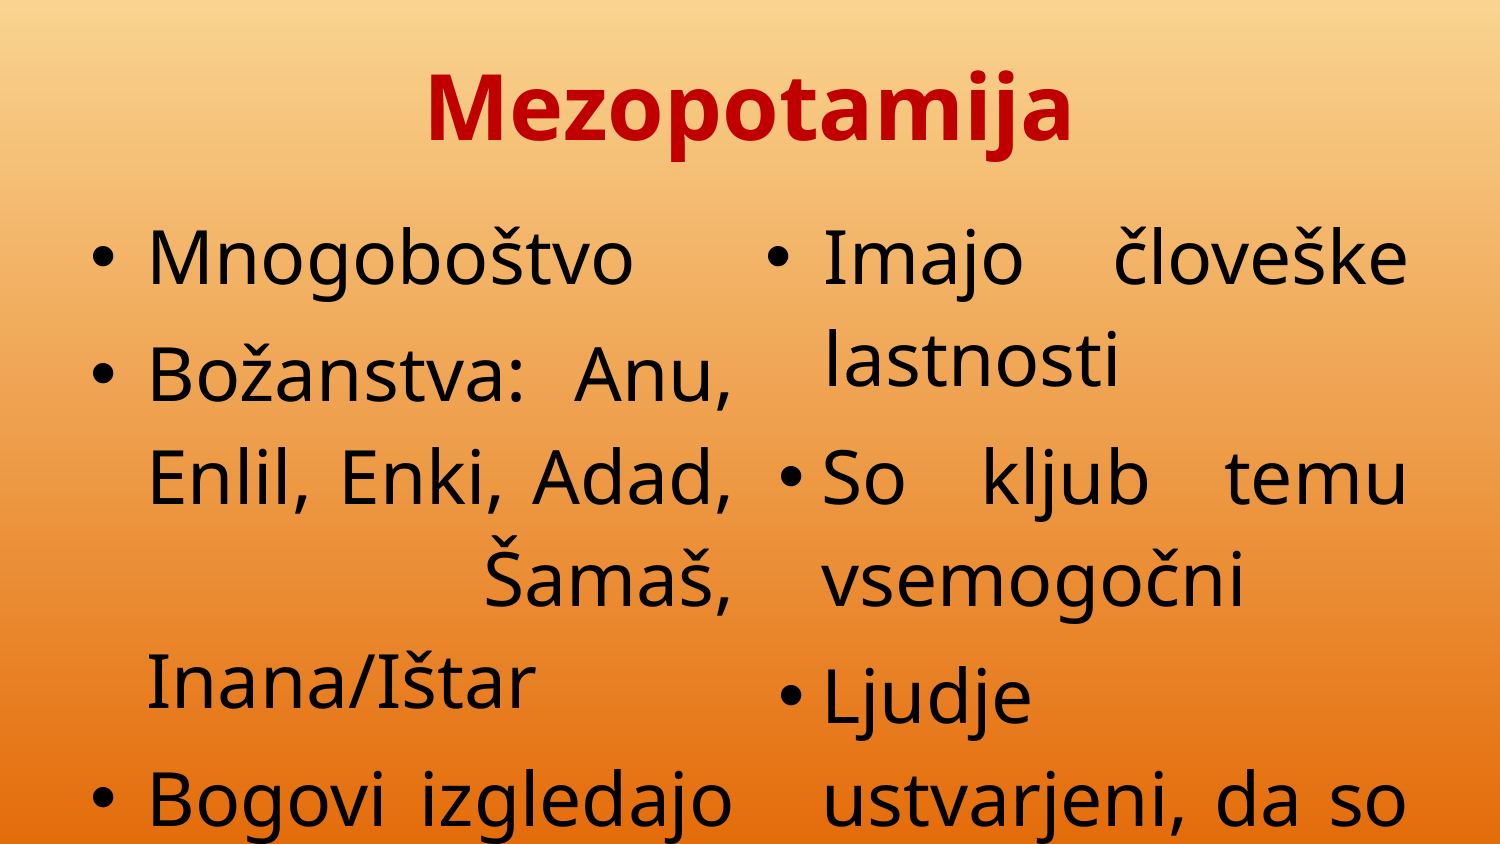

# Mezopotamija
| Mnogoboštvo Božanstva: Anu, Enlil, Enki, Adad, Šamaš, Inana/Ištar Bogovi izgledajo kot ljudje | Imajo človeške lastnosti So kljub temu vsemogočni Ljudje ustvarjeni, da so jim služili |
| --- | --- |